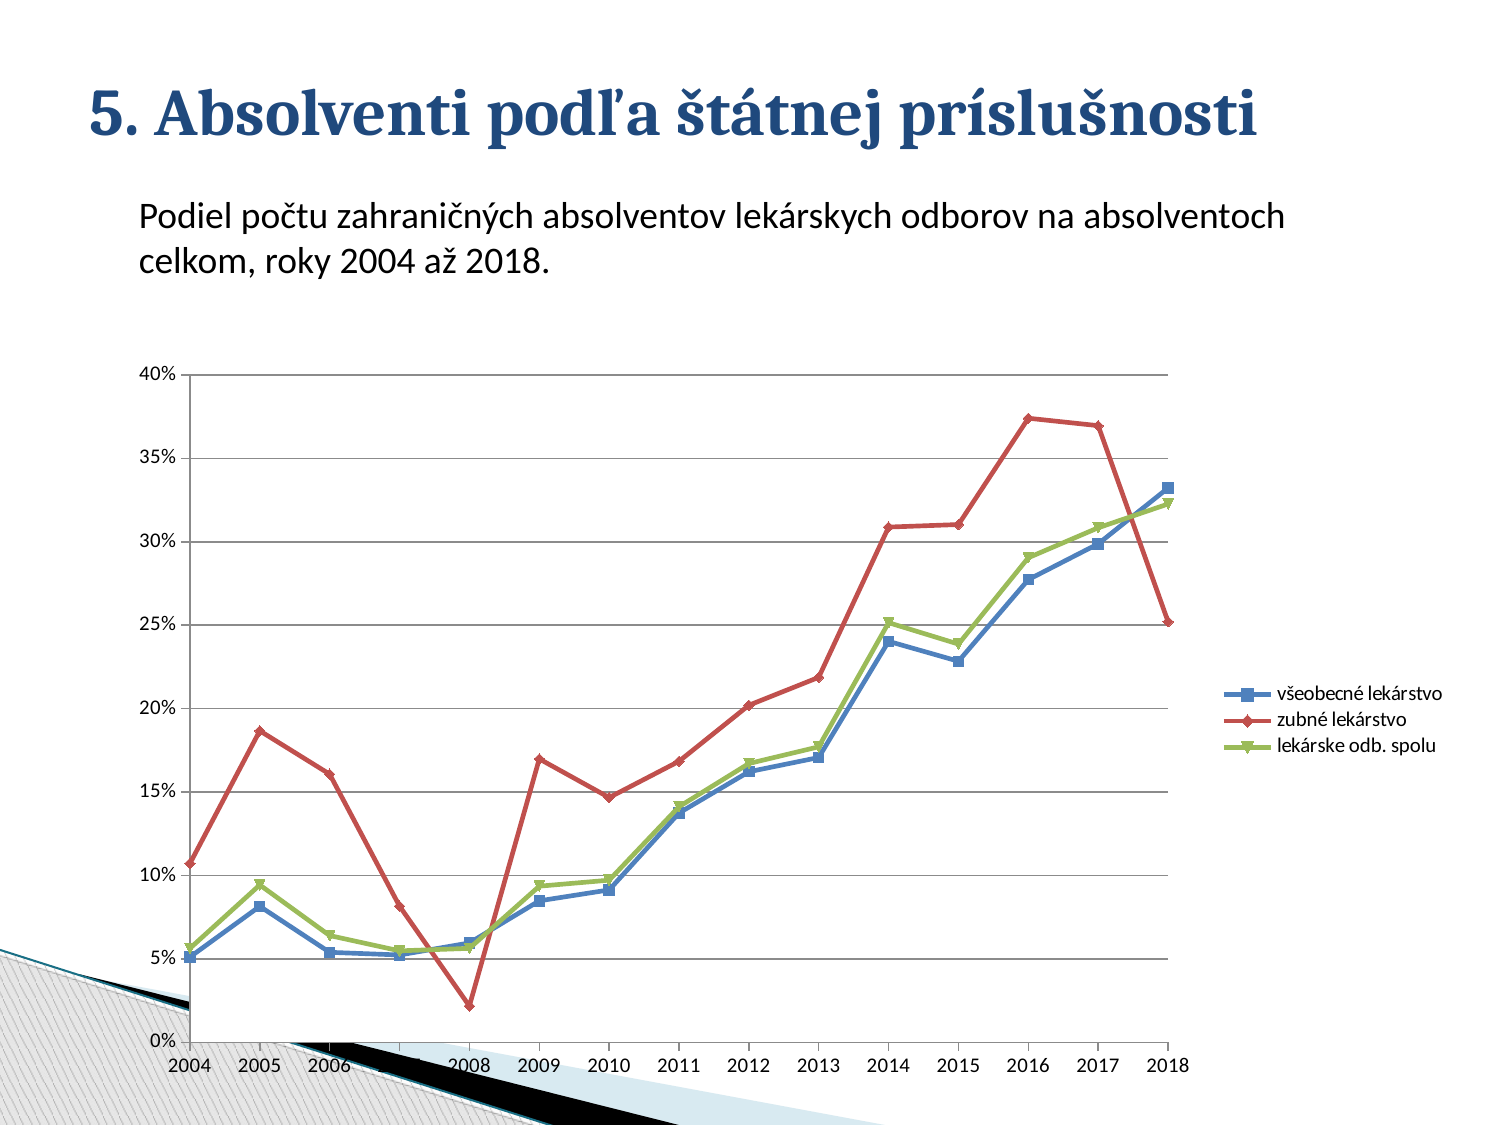

# 5. Absolventi podľa štátnej príslušnosti
Podiel počtu zahraničných absolventov lekárskych odborov na absolventoch celkom, roky 2004 až 2018.
### Chart
| Category | všeobecné lekárstvo | zubné lekárstvo | lekárske odb. spolu |
|---|---|---|---|
| 2004 | 0.0510948905109489 | 0.107142857142857 | 0.0562913907284768 |
| 2005 | 0.0814814814814815 | 0.186666666666667 | 0.0943089430894309 |
| 2006 | 0.0539033457249071 | 0.160714285714286 | 0.063973063973064 |
| 2007 | 0.0523364485981309 | 0.0816326530612245 | 0.0547945205479452 |
| 2008 | 0.0595482546201232 | 0.0217391304347826 | 0.0562851782363977 |
| 2009 | 0.0847826086956522 | 0.169811320754717 | 0.0935672514619883 |
| 2010 | 0.0913385826771654 | 0.146666666666667 | 0.0971830985915493 |
| 2011 | 0.137426900584795 | 0.168421052631579 | 0.141206675224647 |
| 2012 | 0.162162162162162 | 0.202020202020202 | 0.167082294264339 |
| 2013 | 0.170673076923077 | 0.21875 | 0.177083333333333 |
| 2014 | 0.240343347639485 | 0.308823529411765 | 0.251497005988024 |
| 2015 | 0.228395061728395 | 0.310344827586207 | 0.23866090712743 |
| 2016 | 0.277310924369748 | 0.374045801526718 | 0.29045643153527 |
| 2017 | 0.298745724059293 | 0.369565217391304 | 0.308374384236453 |
| 2018 | 0.332229580573951 | 0.252032520325203 | 0.322643343051506 |